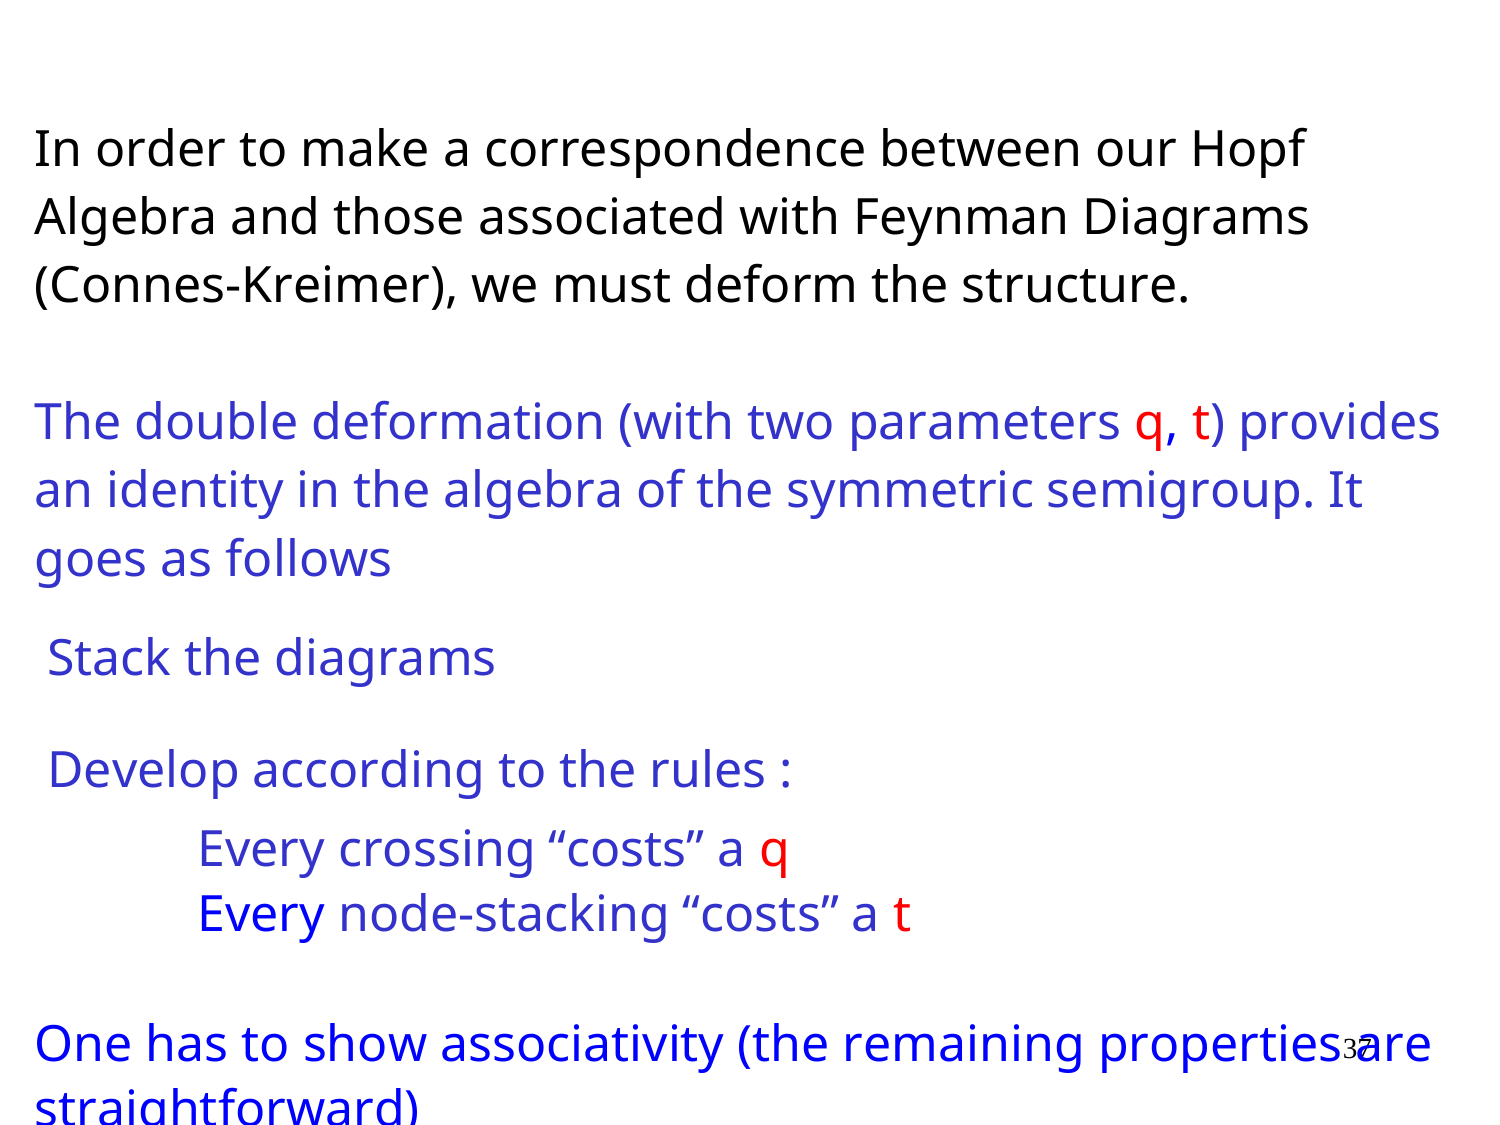

In order to make a correspondence between our Hopf Algebra and those associated with Feynman Diagrams (Connes-Kreimer), we must deform the structure.
The double deformation (with two parameters q, t) provides an identity in the algebra of the symmetric semigroup. It goes as follows
 Stack the diagrams
 Develop according to the rules :
 Every crossing “costs” a q
 Every node-stacking “costs” a t
One has to show associativity (the remaining properties are straightforward)
37